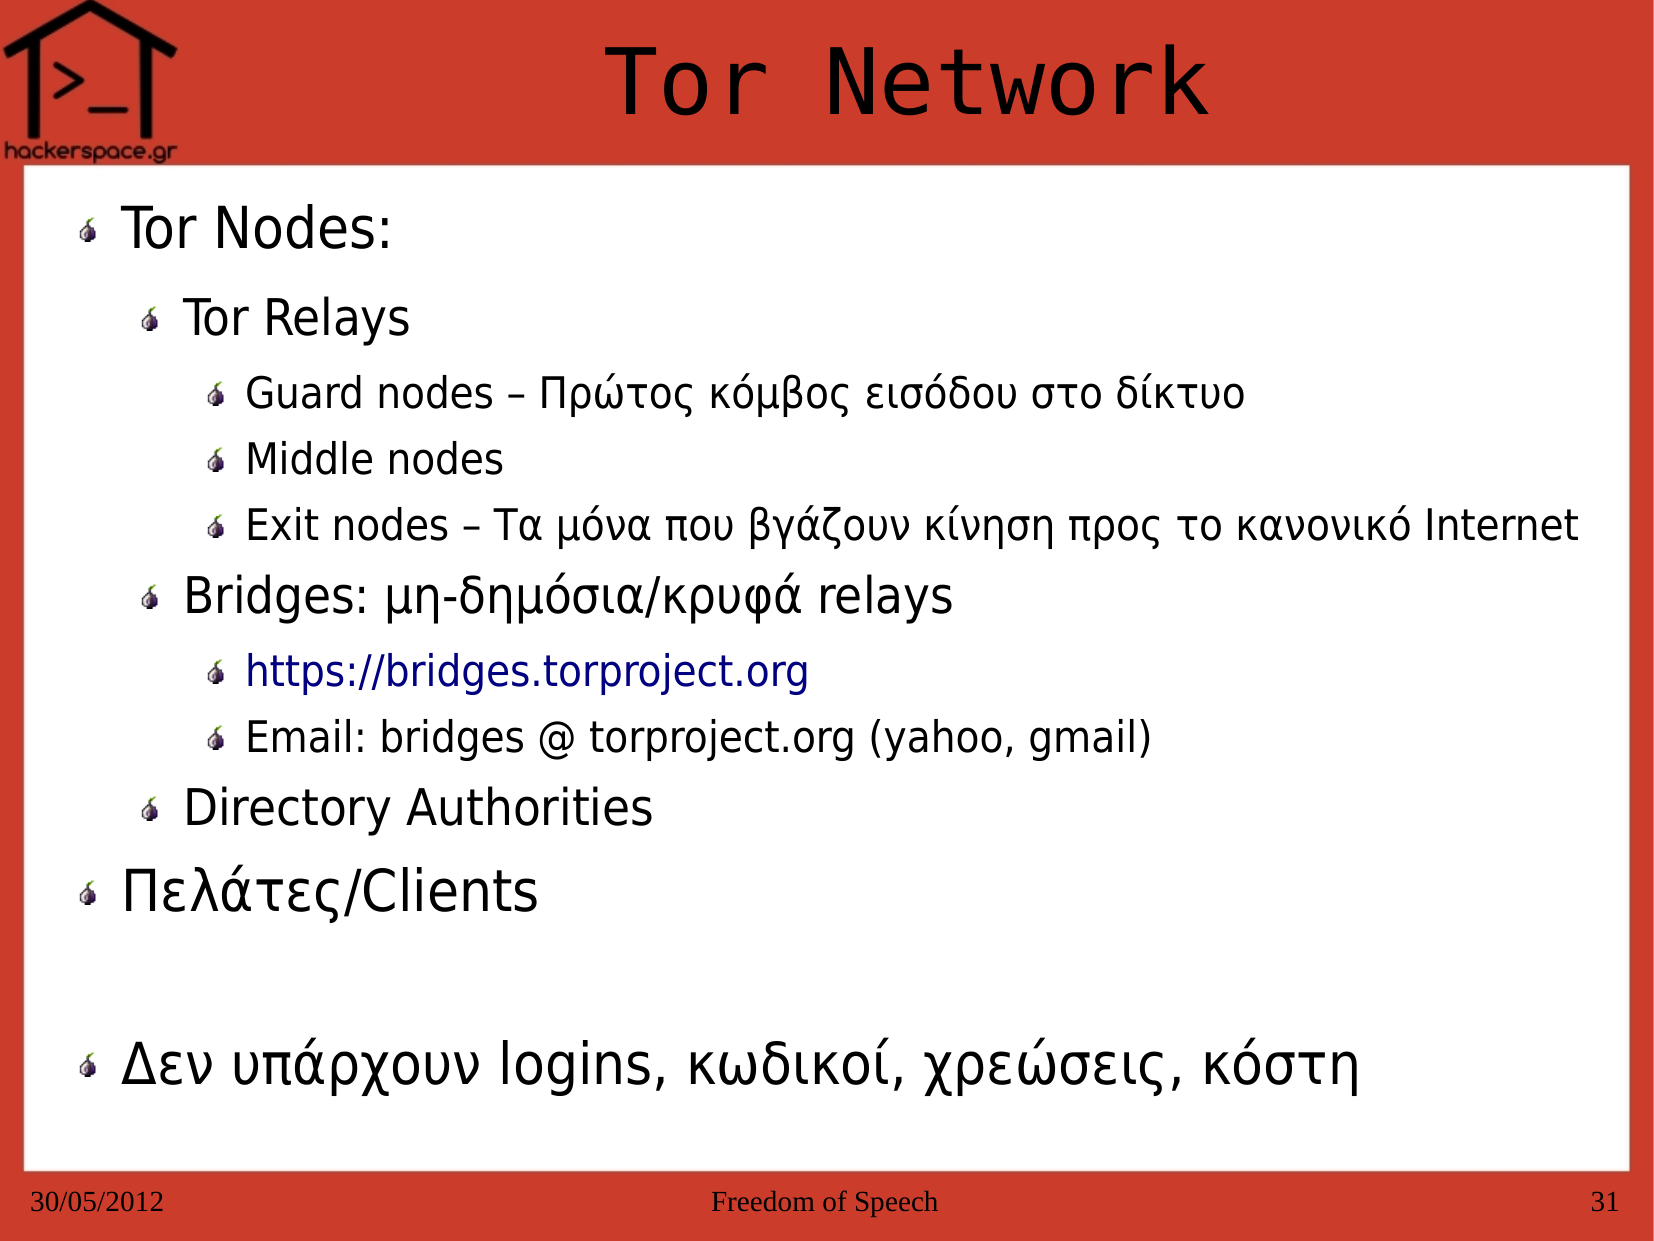

# Tor Network
Tor Nodes:
Tor Relays
Guard nodes – Πρώτος κόμβος εισόδου στο δίκτυο
Middle nodes
Exit nodes – Τα μόνα που βγάζουν κίνηση προς το κανονικό Internet
Bridges: μη-δημόσια/κρυφά relays
https://bridges.torproject.org
Email: bridges @ torproject.org (yahoo, gmail)
Directory Authorities
Πελάτες/Clients
Δεν υπάρχουν logins, κωδικοί, χρεώσεις, κόστη
30/05/2012
Freedom of Speech
31